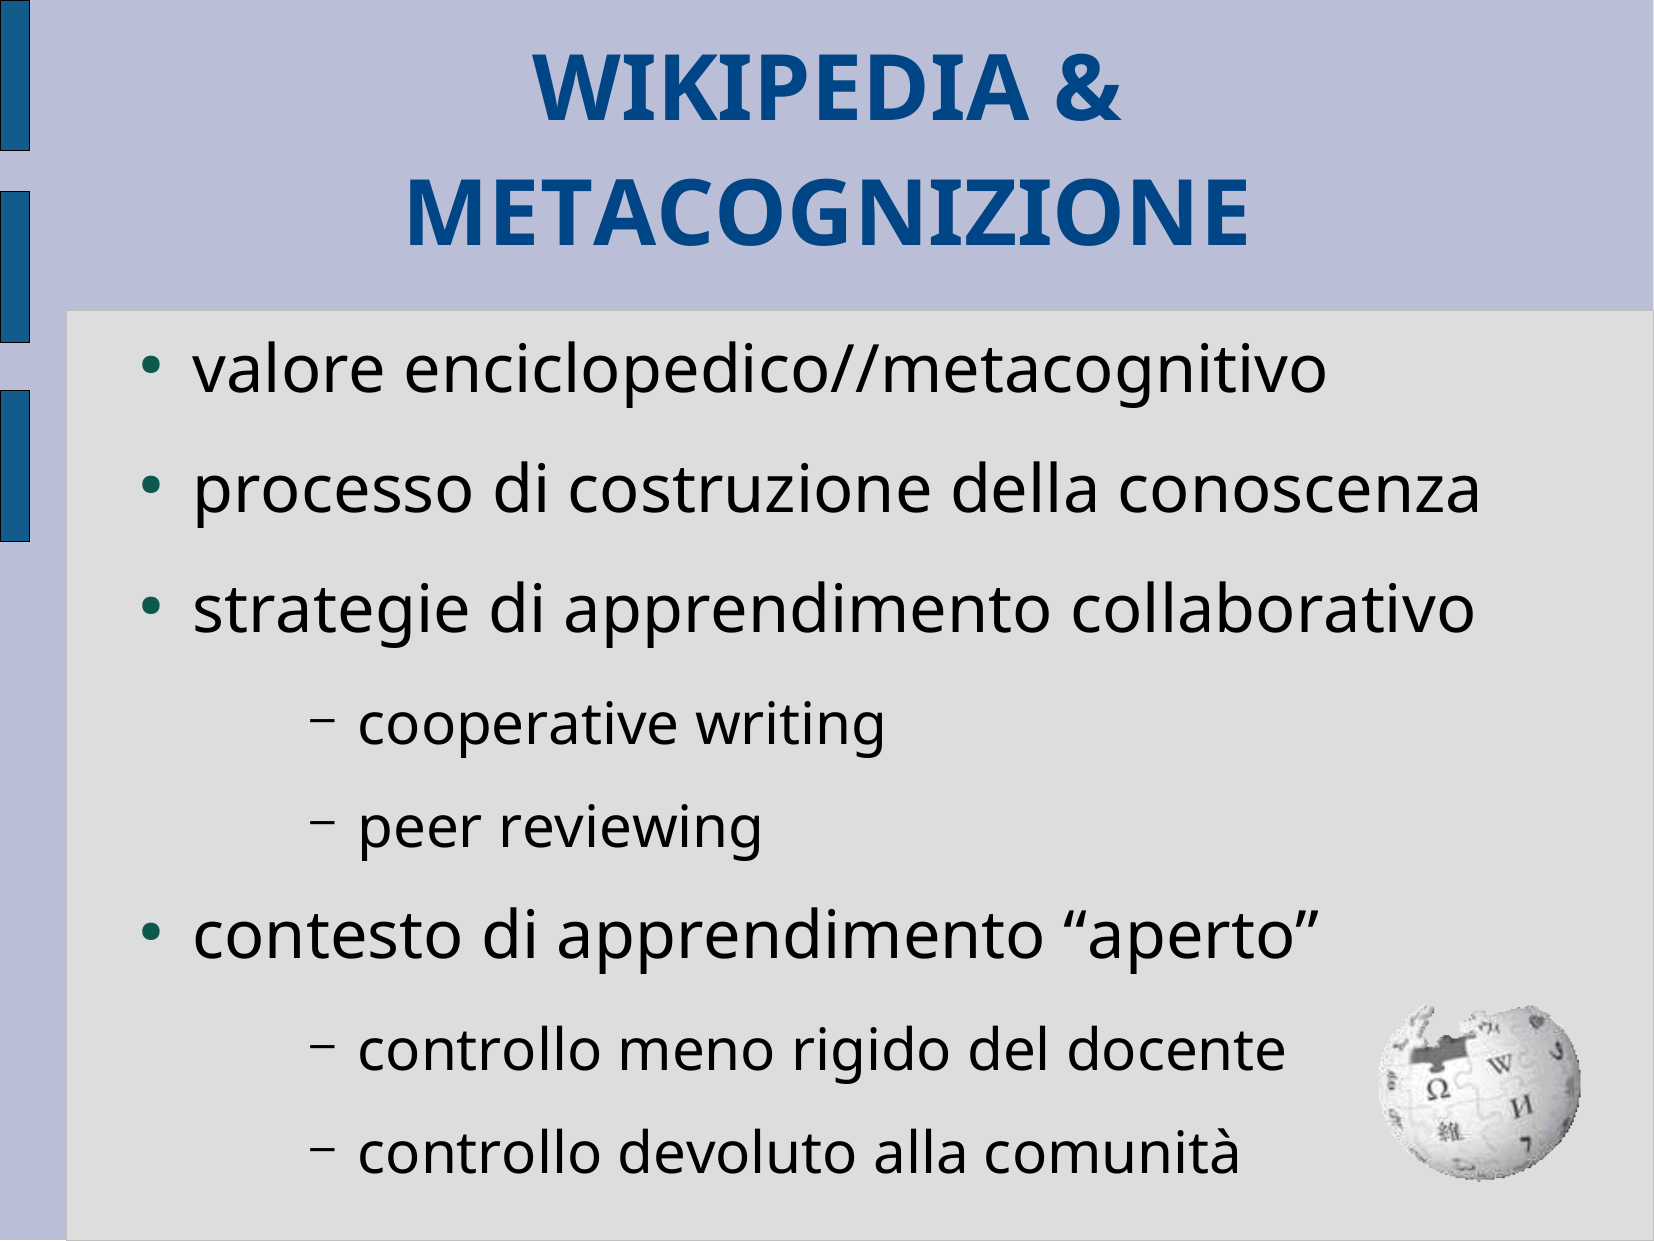

# WIKIPEDIA & METACOGNIZIONE
valore enciclopedico//metacognitivo
processo di costruzione della conoscenza
strategie di apprendimento collaborativo
cooperative writing
peer reviewing
contesto di apprendimento “aperto”
controllo meno rigido del docente
controllo devoluto alla comunità